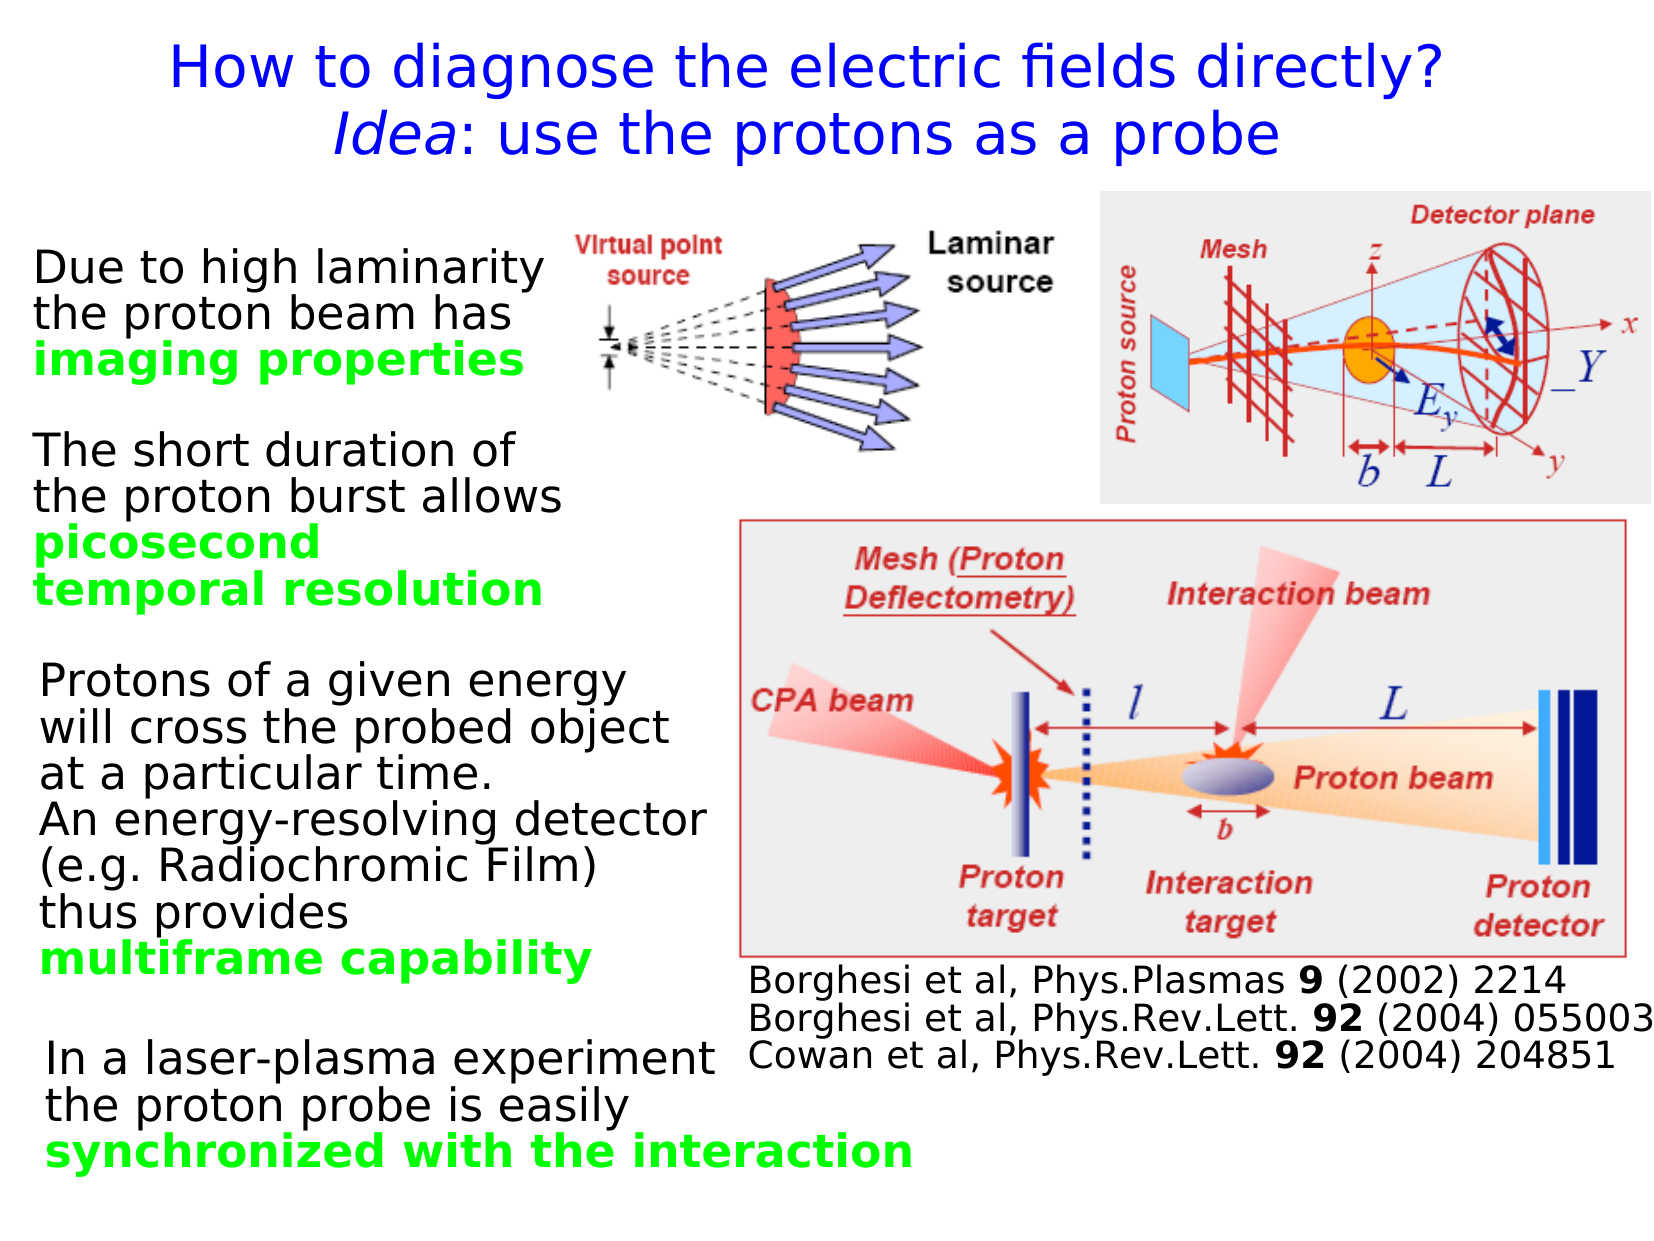

How to diagnose the electric fields directly?
Idea: use the protons as a probe
Due to high laminarity
the proton beam has
imaging properties
The short duration of
the proton burst allows
picosecond
temporal resolution
Protons of a given energy
will cross the probed object
at a particular time.
An energy-resolving detector
(e.g. Radiochromic Film)
thus provides
multiframe capability
Borghesi et al, Phys.Plasmas 9 (2002) 2214
Borghesi et al, Phys.Rev.Lett. 92 (2004) 055003
Cowan et al, Phys.Rev.Lett. 92 (2004) 204851
In a laser-plasma experiment
the proton probe is easily
synchronized with the interaction